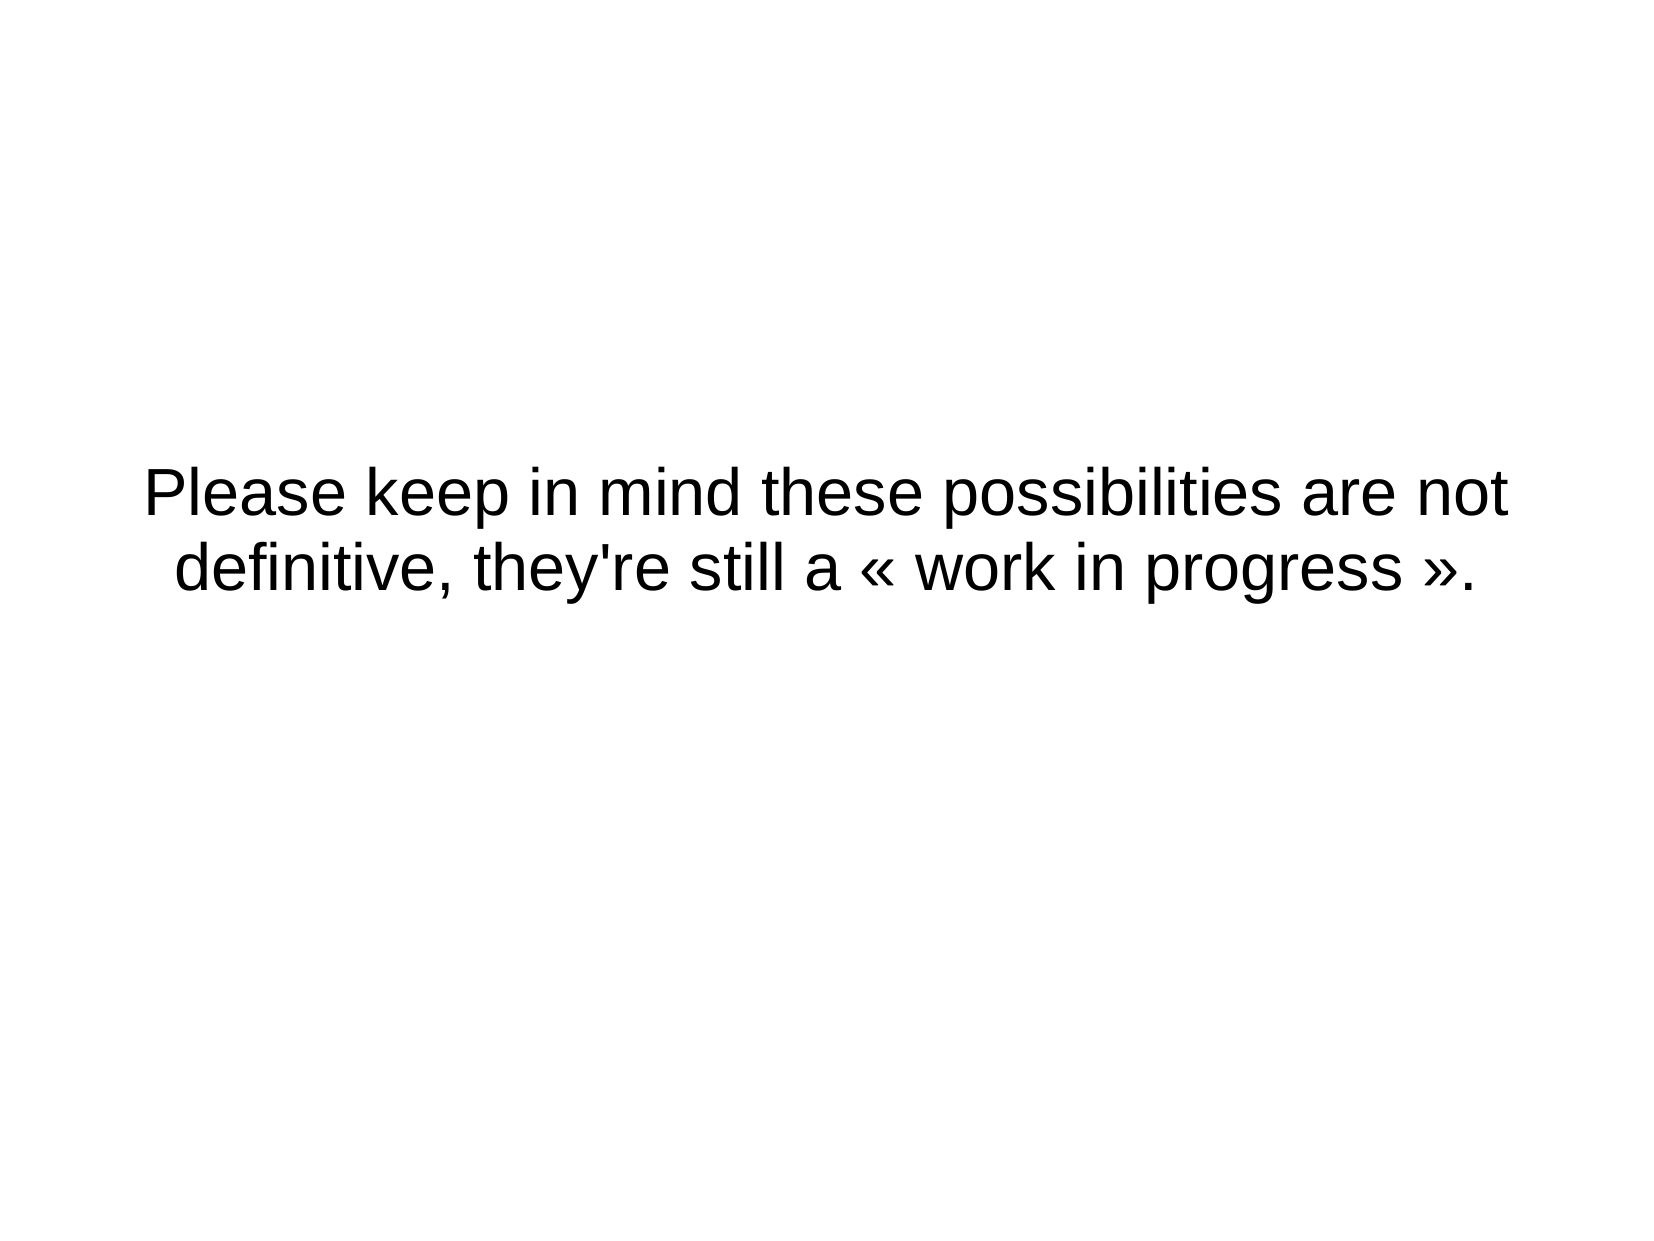

# Please keep in mind these possibilities are not definitive, they're still a « work in progress ».